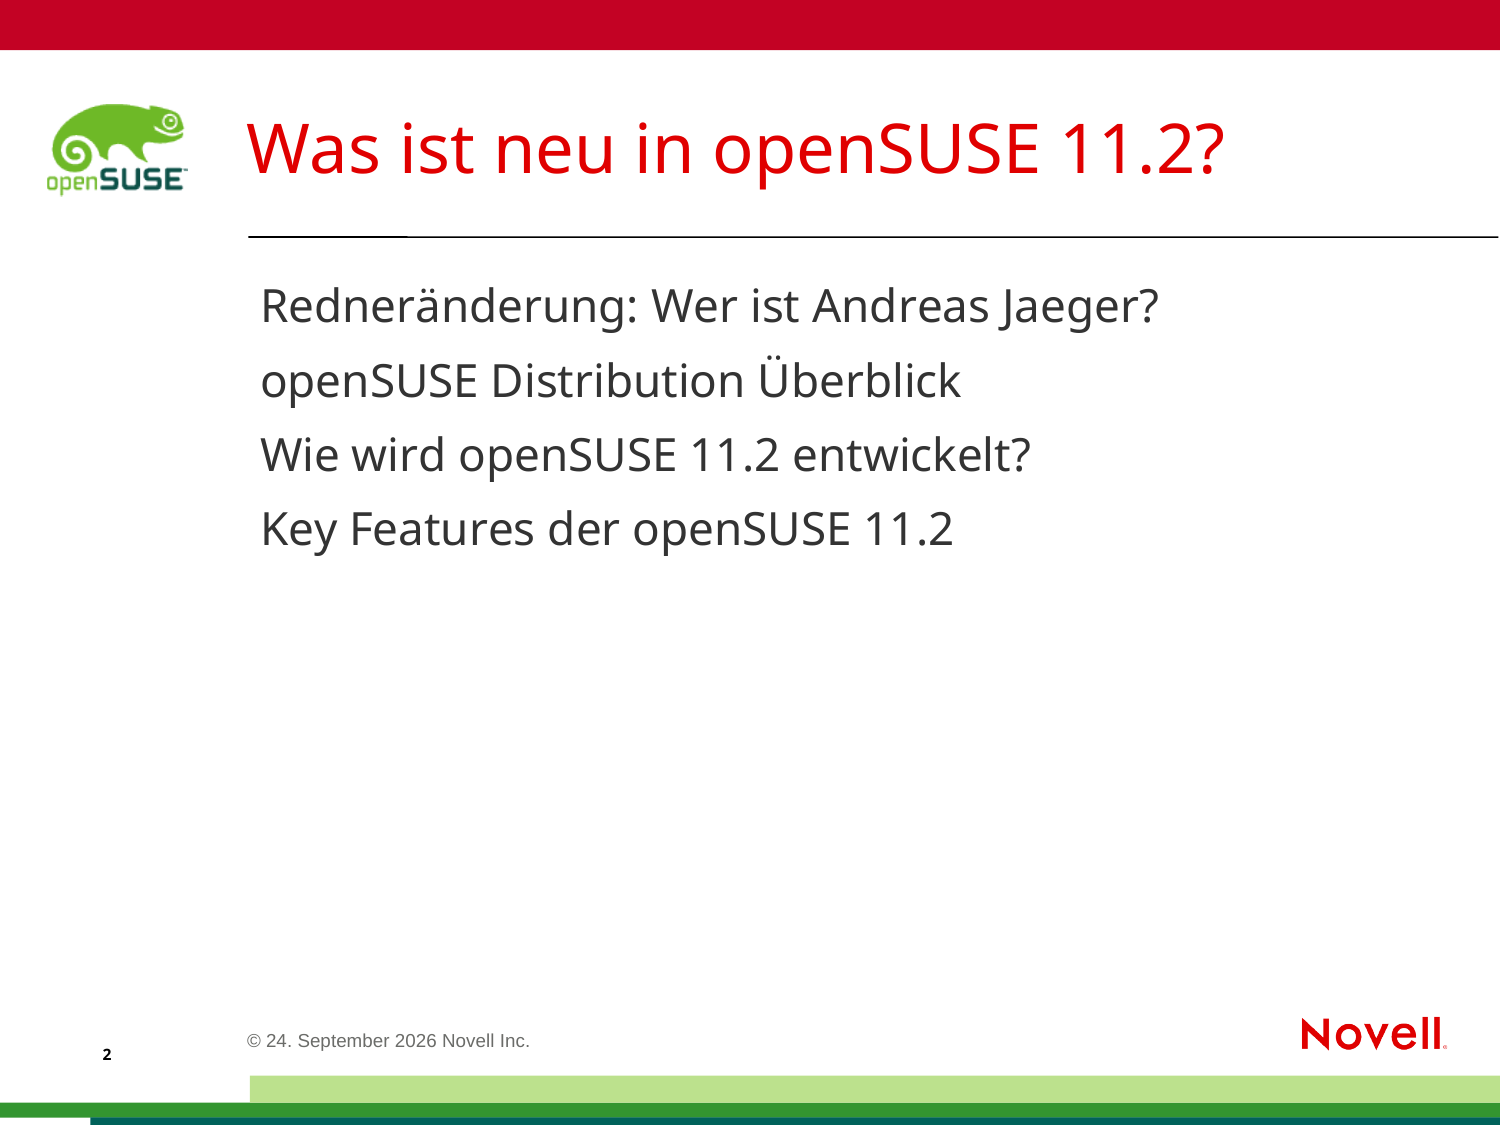

# Was ist neu in openSUSE 11.2?
Redneränderung: Wer ist Andreas Jaeger?
openSUSE Distribution Überblick
Wie wird openSUSE 11.2 entwickelt?
Key Features der openSUSE 11.2